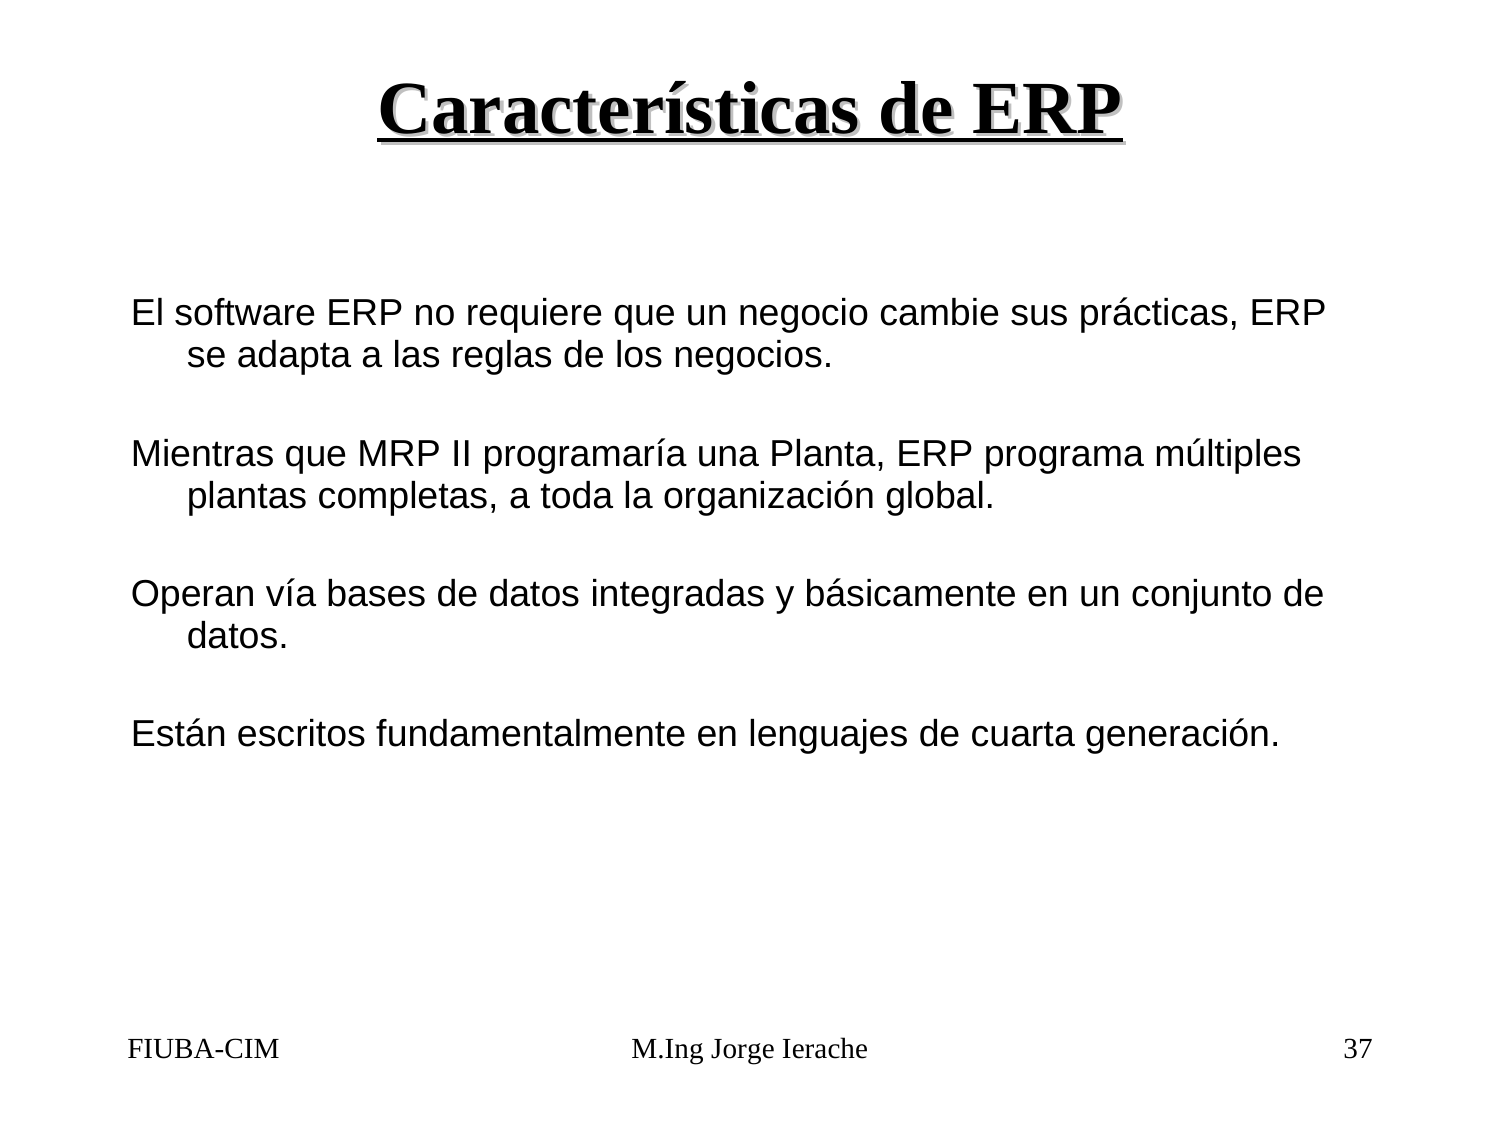

Características de ERP
El software ERP no requiere que un negocio cambie sus prácticas, ERP se adapta a las reglas de los negocios.
Mientras que MRP II programaría una Planta, ERP programa múltiples plantas completas, a toda la organización global.
Operan vía bases de datos integradas y básicamente en un conjunto de datos.
Están escritos fundamentalmente en lenguajes de cuarta generación.
FIUBA-CIM
M.Ing Jorge Ierache
37